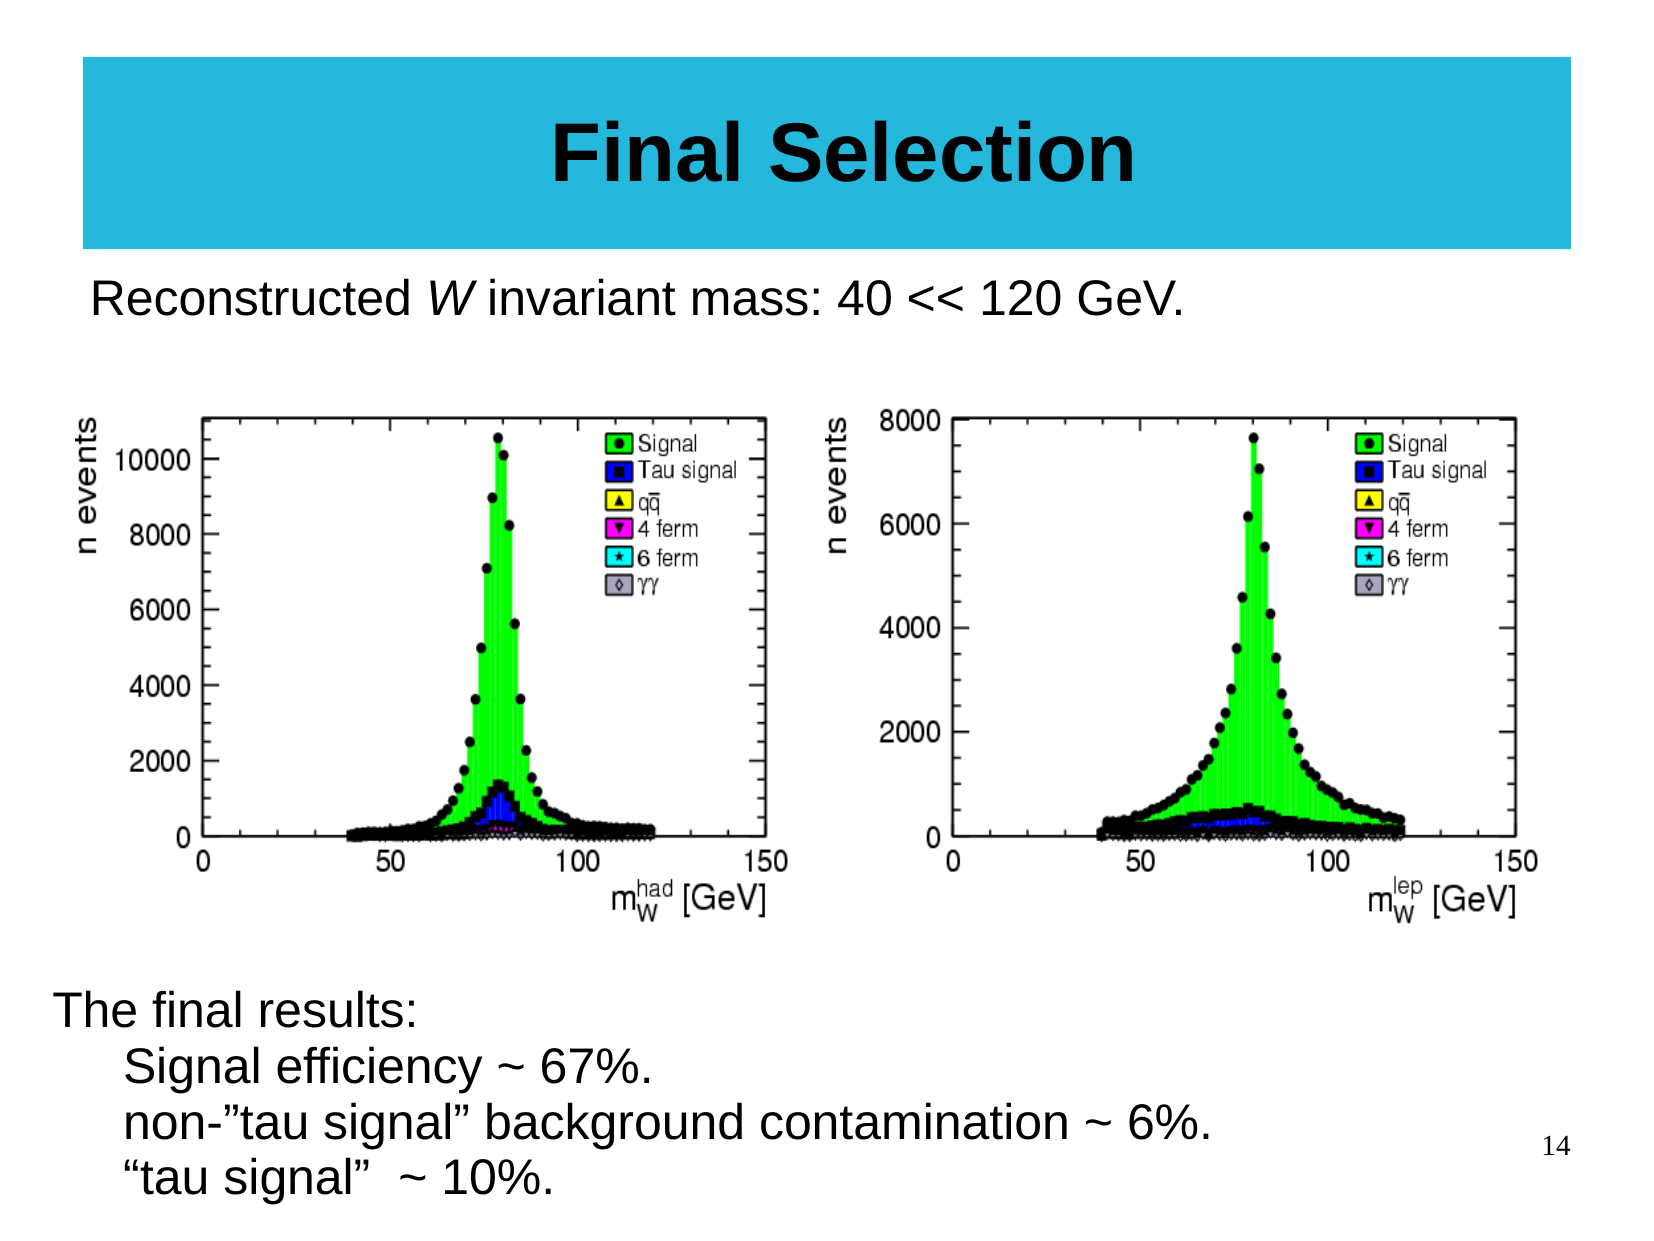

# Final Selection
Reconstructed W invariant mass: 40 << 120 GeV.
The final results:
Signal efficiency ~ 67%.
non-”tau signal” background contamination ~ 6%.
“tau signal” ~ 10%.
14